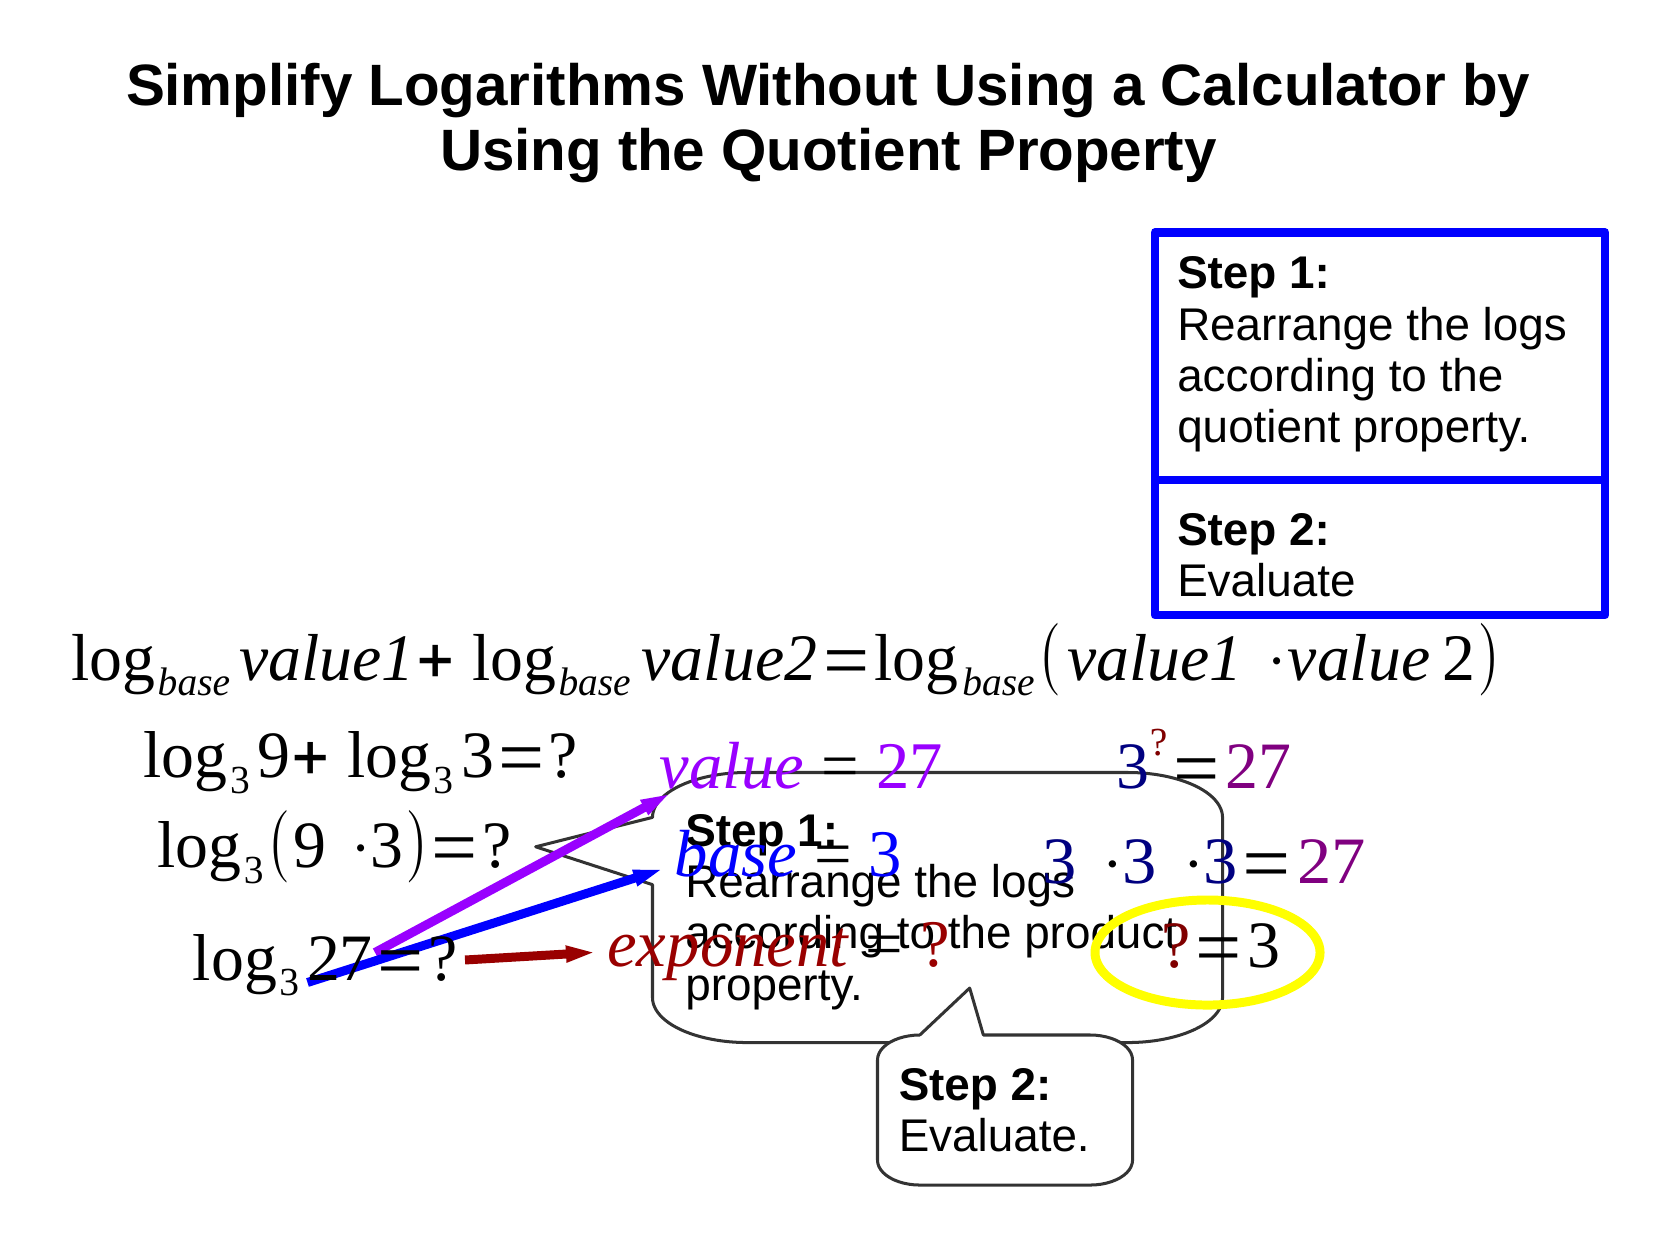

Simplify Logarithms Without Using a Calculator by Using the Quotient Property
Step 1:
Rearrange the logs according to the quotient property.
Step 2:
Evaluate
value = 27
Step 1:
Rearrange the logs
according to the product
property.
base = 3
exponent = ?
Step 2:
Evaluate.